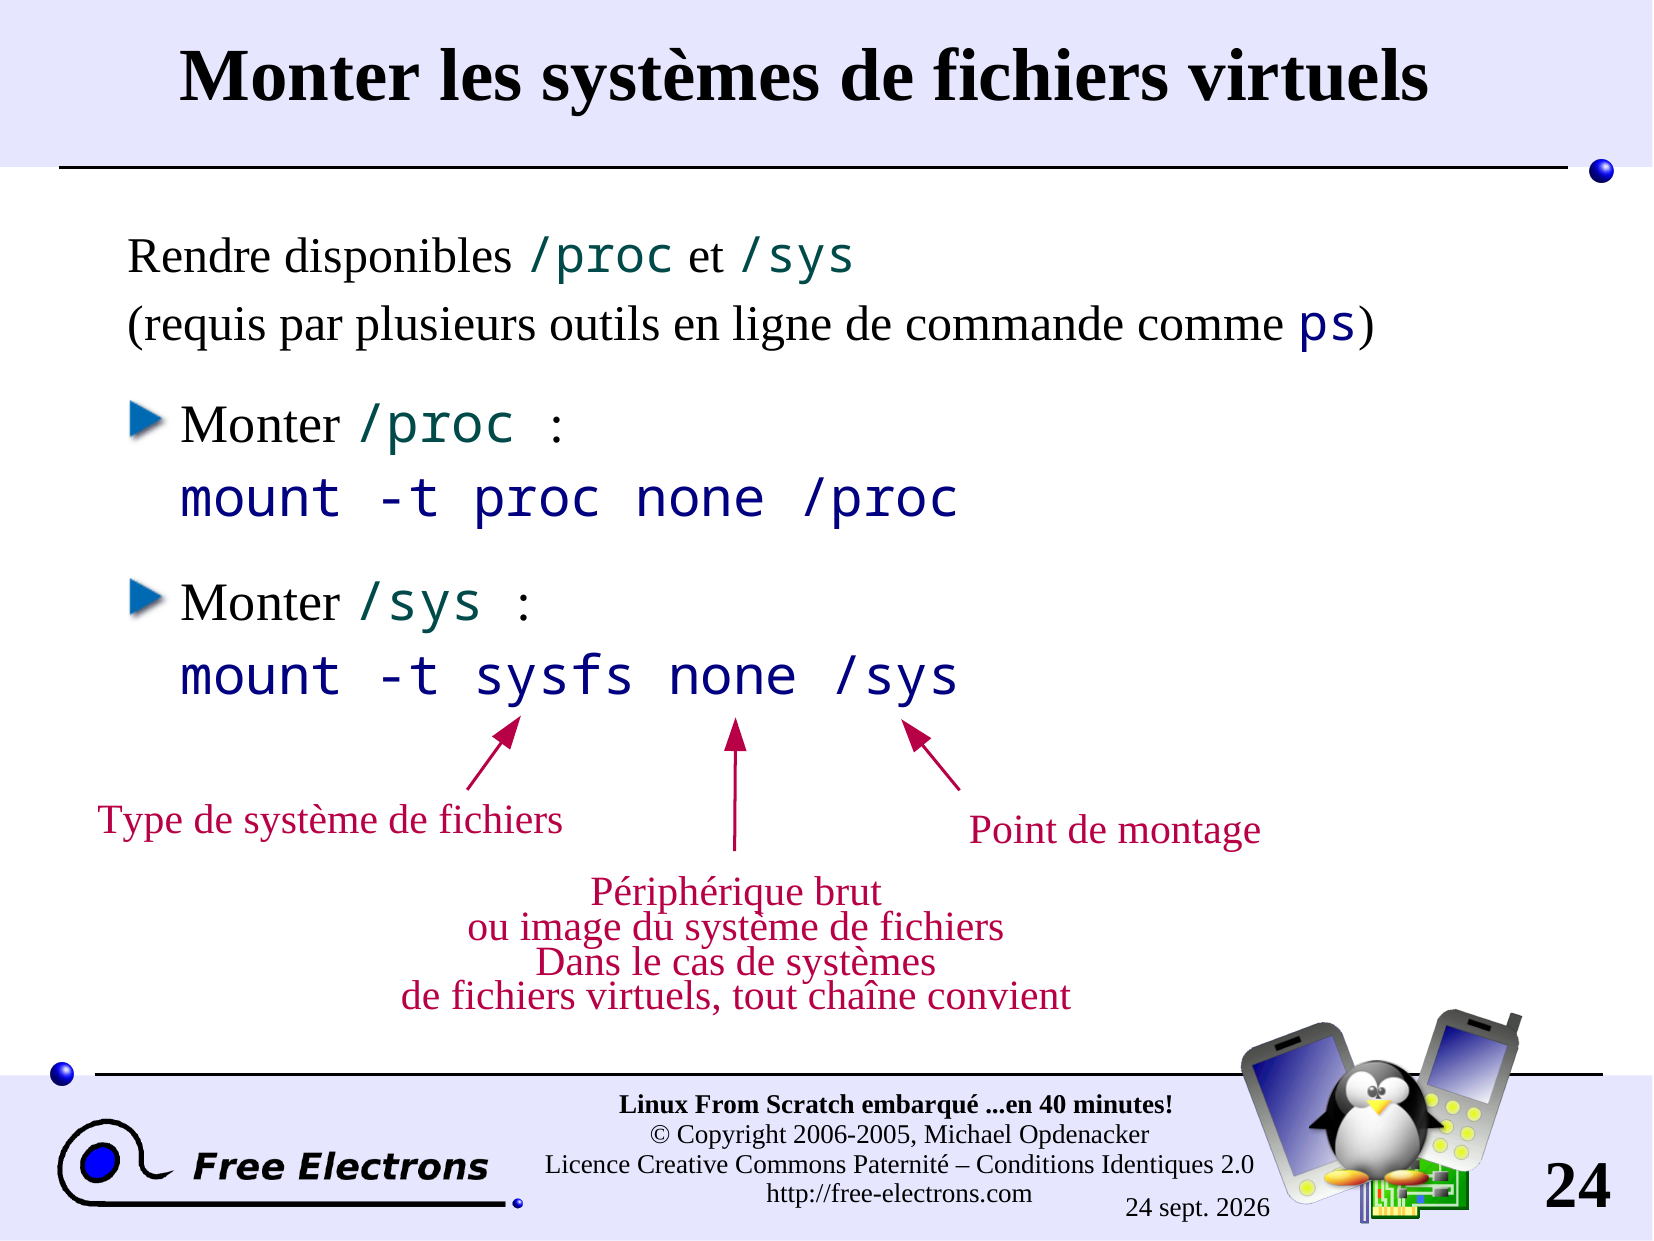

# Monter les systèmes de fichiers virtuels
Rendre disponibles /proc et /sys
(requis par plusieurs outils en ligne de commande comme ps)
Monter /proc :
mount -t proc none /proc
Monter /sys :
mount -t sysfs none /sys
Type de système de fichiers
Point de montage
Périphérique brut
ou image du système de fichiers
Dans le cas de systèmes
de fichiers virtuels, tout chaîne convient